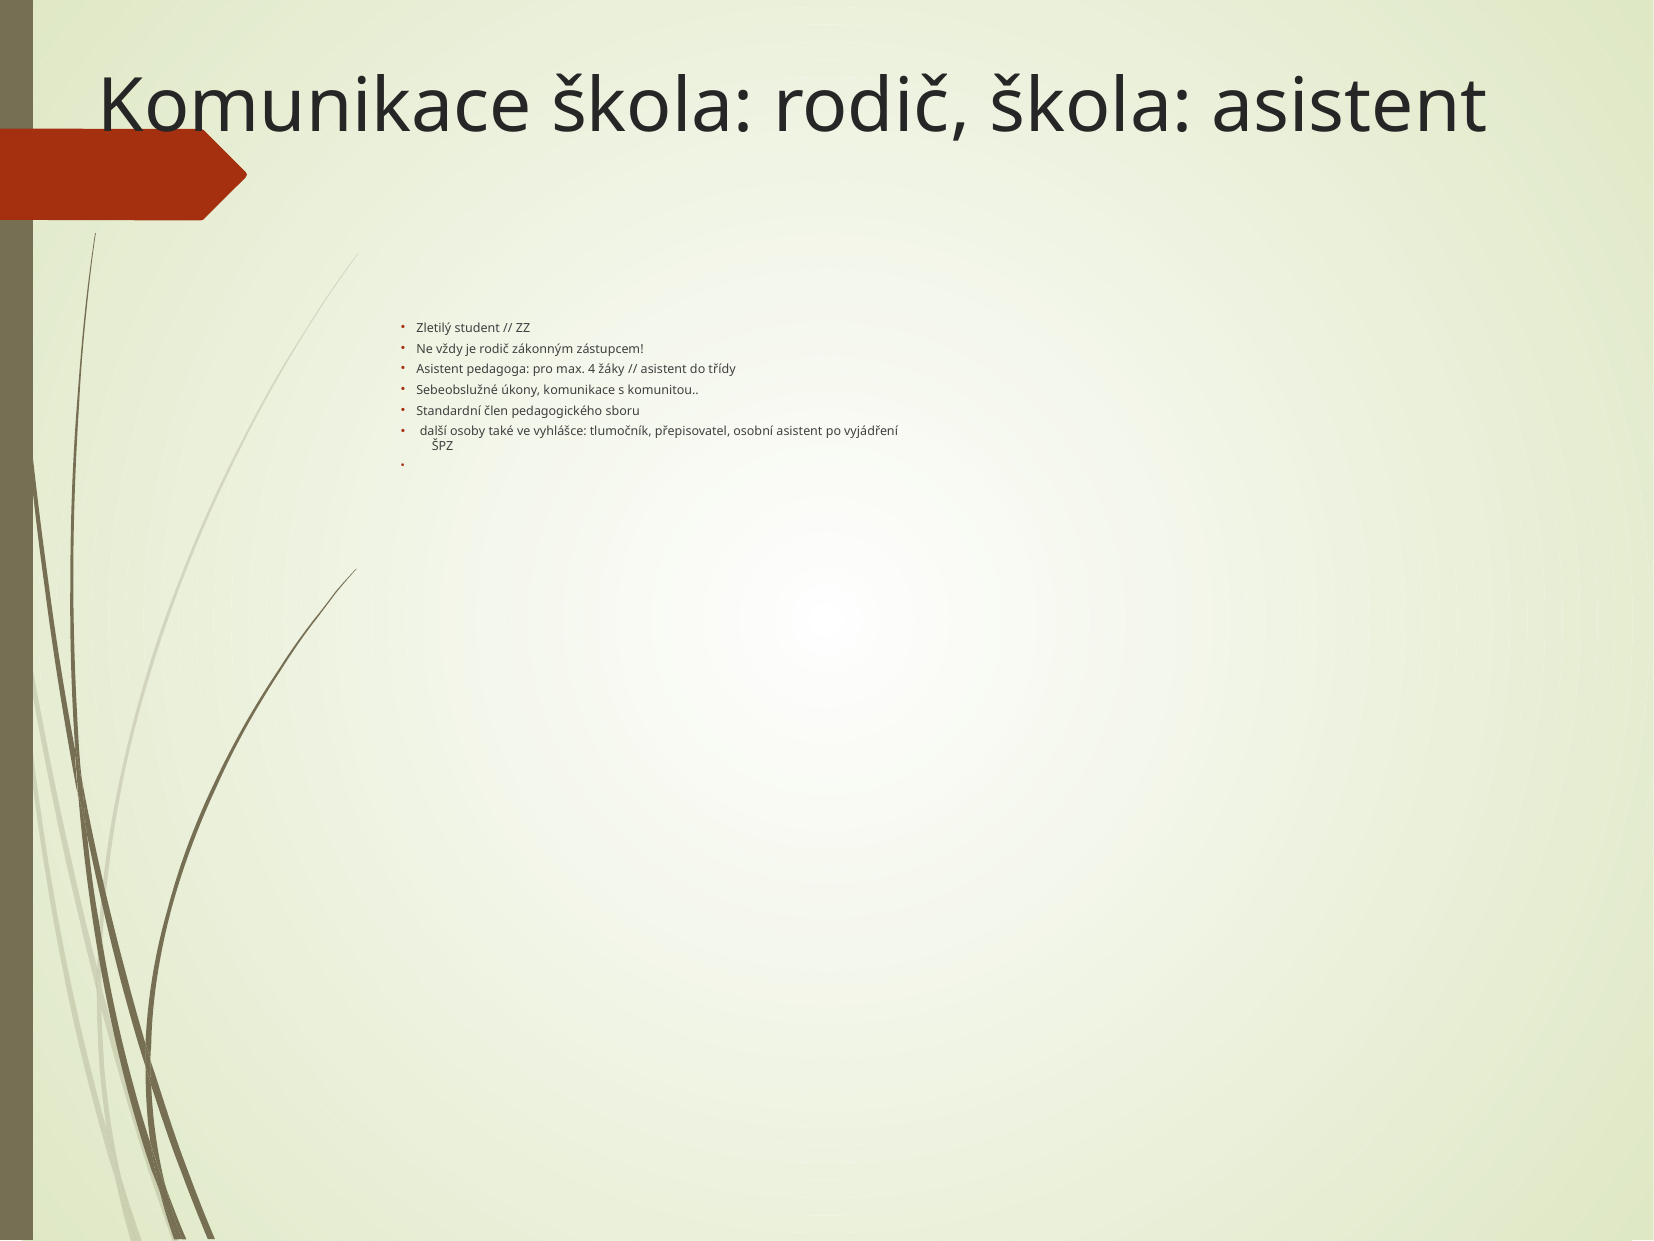

# Komunikace škola: rodič, škola: asistent
Zletilý student // ZZ
Ne vždy je rodič zákonným zástupcem!
Asistent pedagoga: pro max. 4 žáky // asistent do třídy
Sebeobslužné úkony, komunikace s komunitou..
Standardní člen pedagogického sboru
 další osoby také ve vyhlášce: tlumočník, přepisovatel, osobní asistent po vyjádření ŠPZ